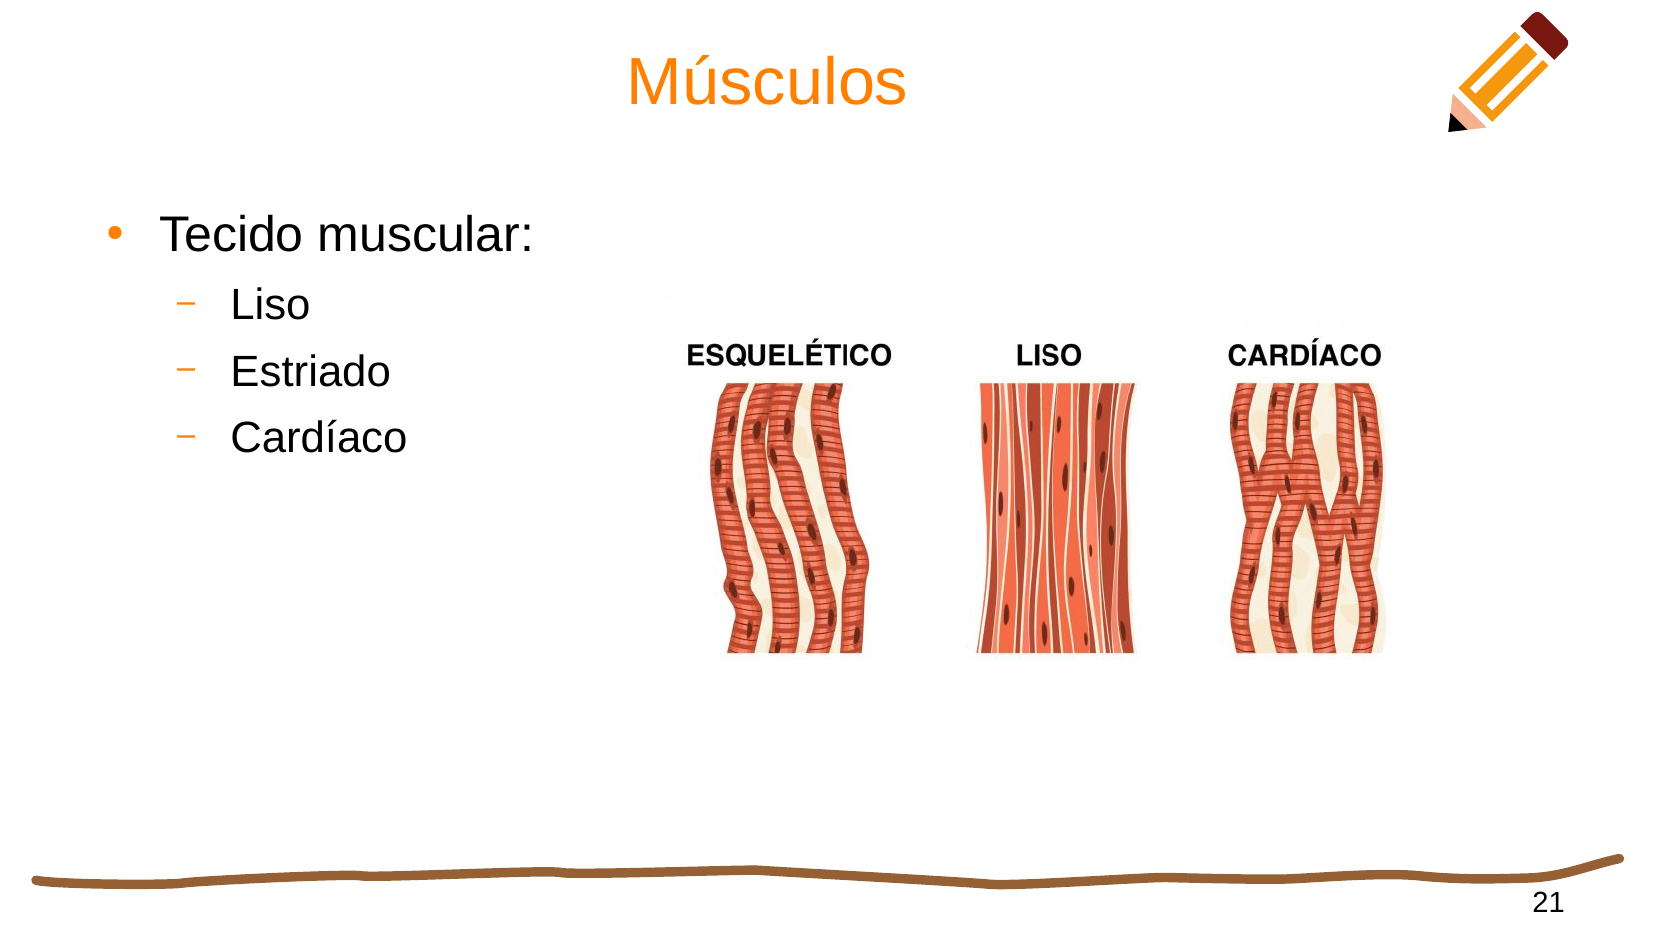

# Músculos
Tecido muscular:
Liso
Estriado
Cardíaco
21